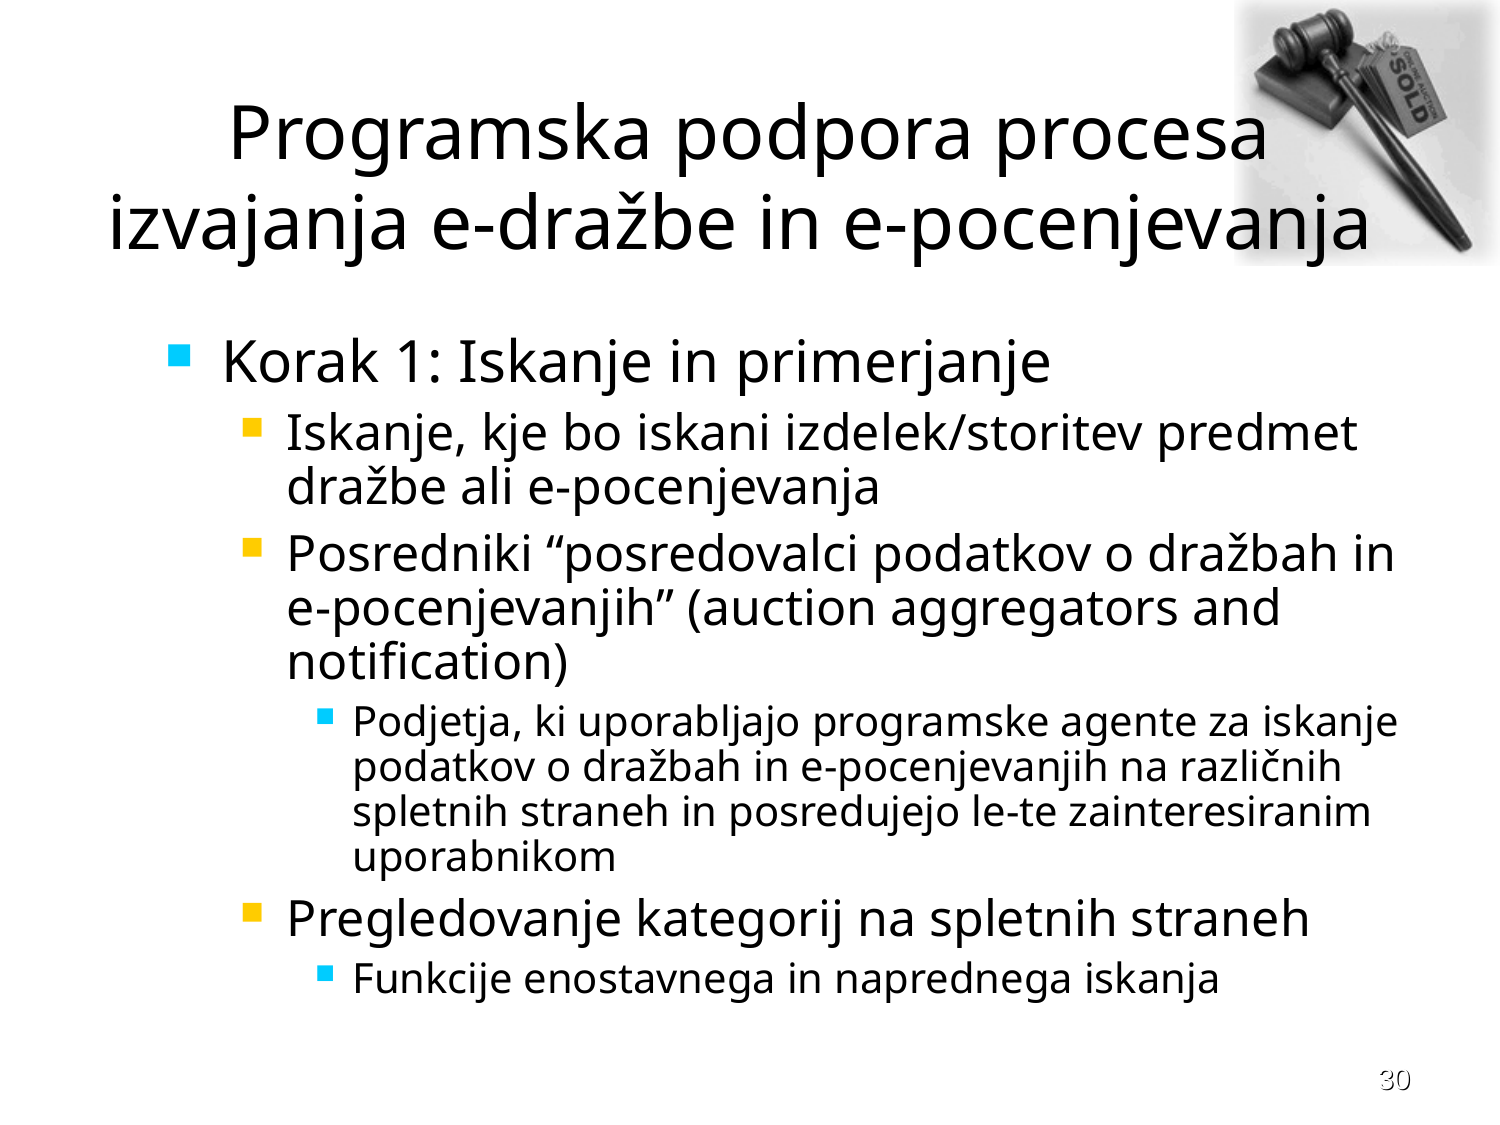

# Programska podpora procesa izvajanja e-dražbe in e-pocenjevanja
Korak 1: Iskanje in primerjanje
Iskanje, kje bo iskani izdelek/storitev predmet dražbe ali e-pocenjevanja
Posredniki “posredovalci podatkov o dražbah in e-pocenjevanjih” (auction aggregators and notification)
Podjetja, ki uporabljajo programske agente za iskanje podatkov o dražbah in e-pocenjevanjih na različnih spletnih straneh in posredujejo le-te zainteresiranim uporabnikom
Pregledovanje kategorij na spletnih straneh
Funkcije enostavnega in naprednega iskanja